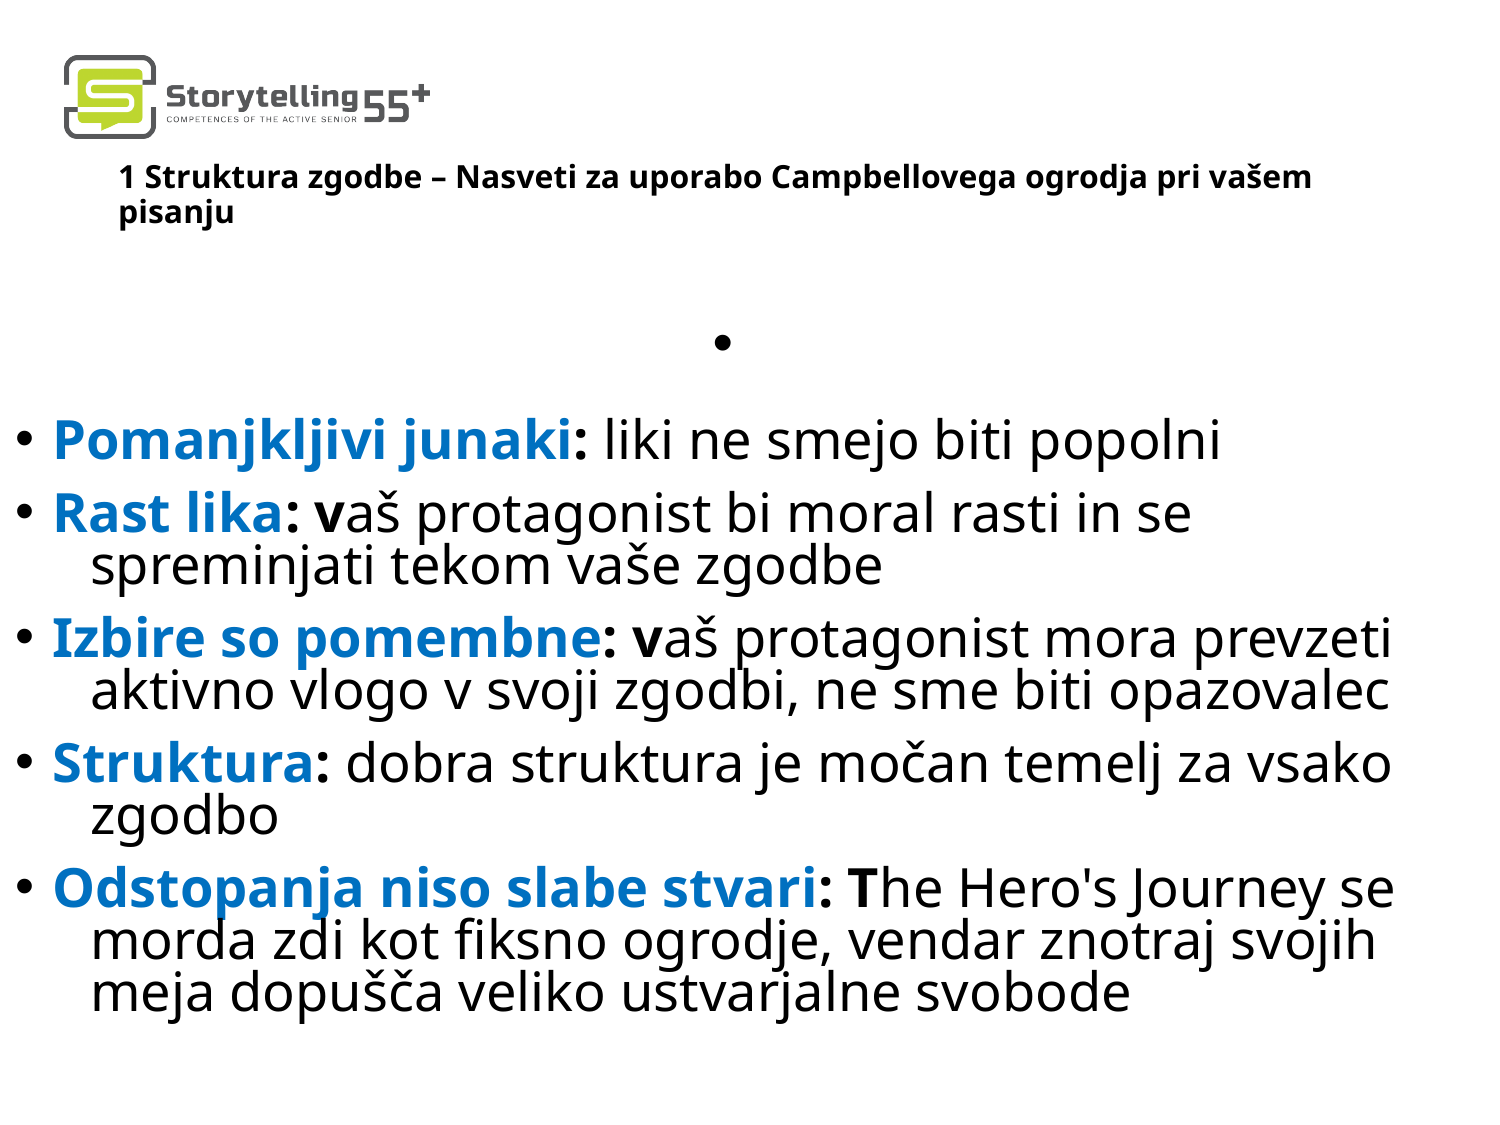

# 1 Struktura zgodbe – Nasveti za uporabo Campbellovega ogrodja pri vašem pisanju
Pomanjkljivi junaki: liki ne smejo biti popolni
Rast lika: vaš protagonist bi moral rasti in se spreminjati tekom vaše zgodbe
Izbire so pomembne: vaš protagonist mora prevzeti aktivno vlogo v svoji zgodbi, ne sme biti opazovalec
Struktura: dobra struktura je močan temelj za vsako zgodbo
Odstopanja niso slabe stvari: The Hero's Journey se morda zdi kot fiksno ogrodje, vendar znotraj svojih meja dopušča veliko ustvarjalne svobode